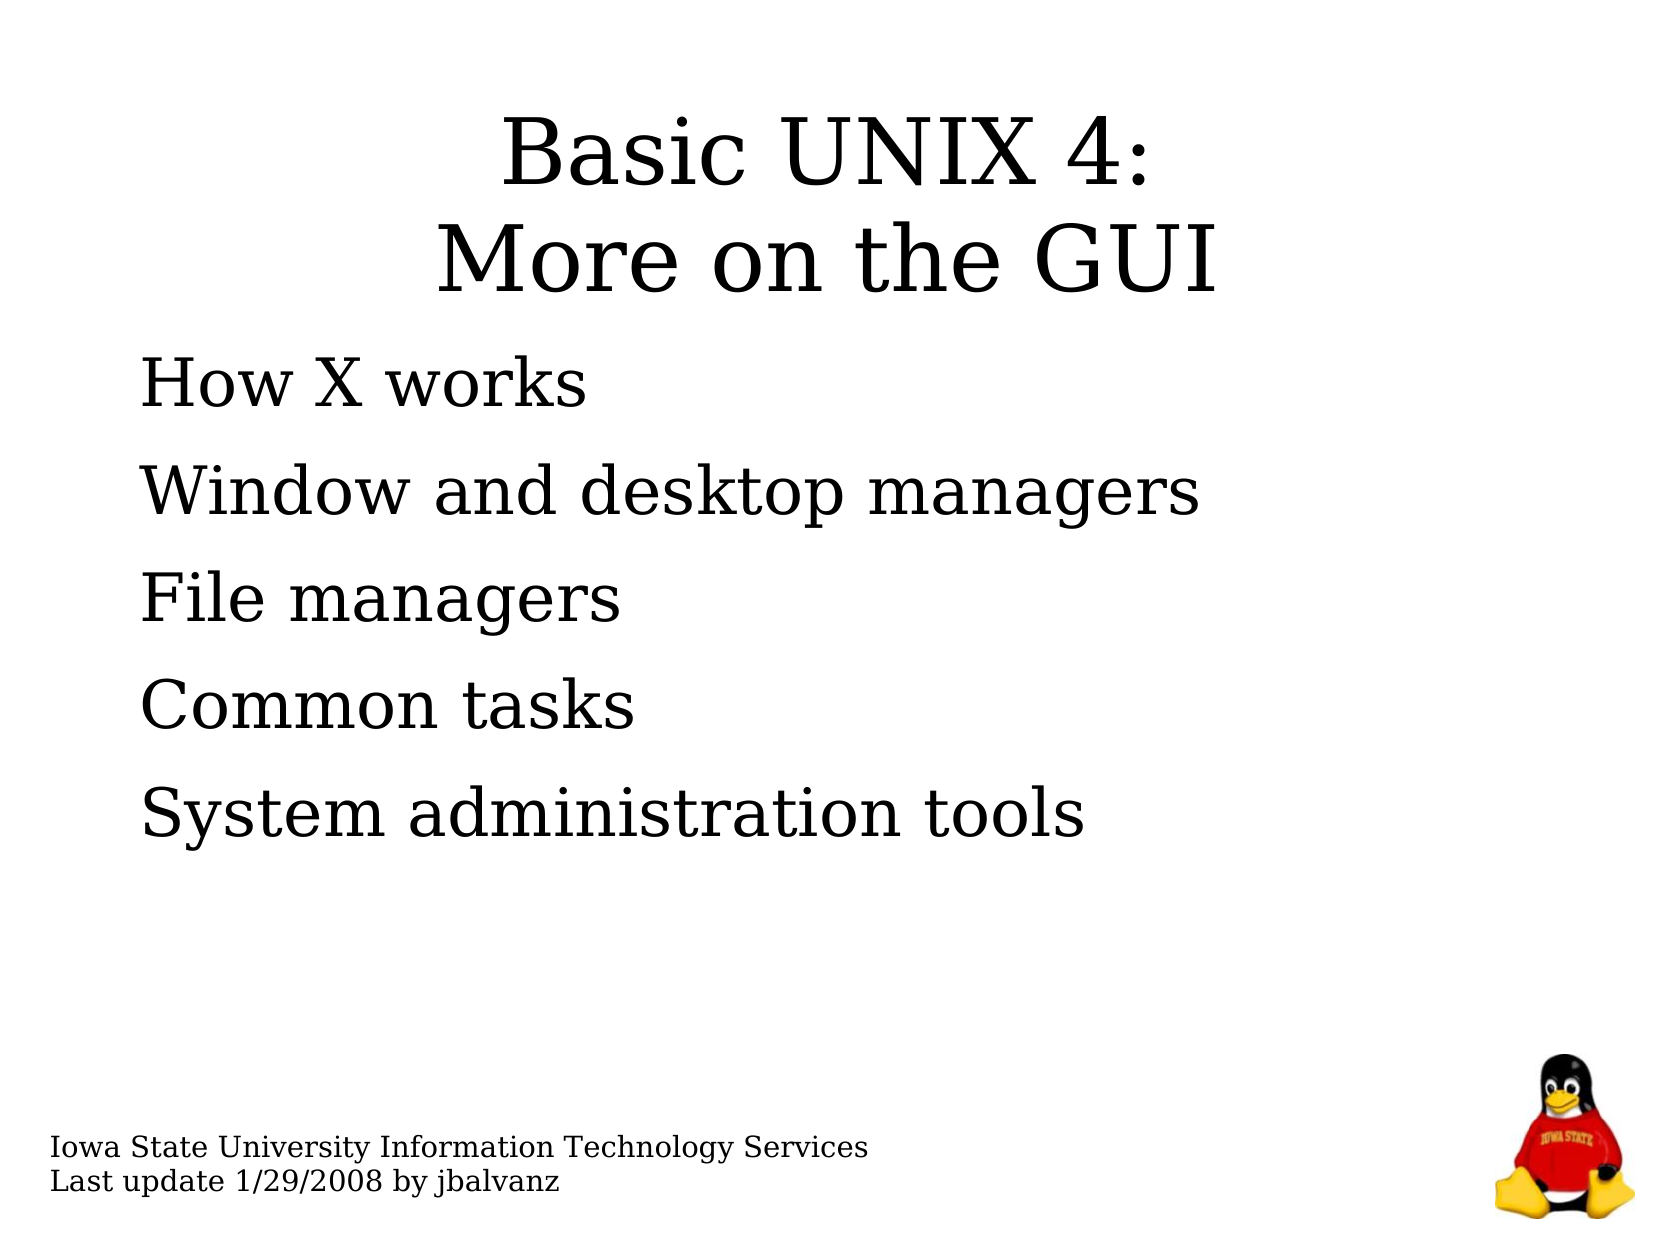

# Basic UNIX 4: More on the GUI
How X works
Window and desktop managers
File managers
Common tasks
System administration tools
Iowa State University Information Technology Services
Last update 1/29/2008 by jbalvanz